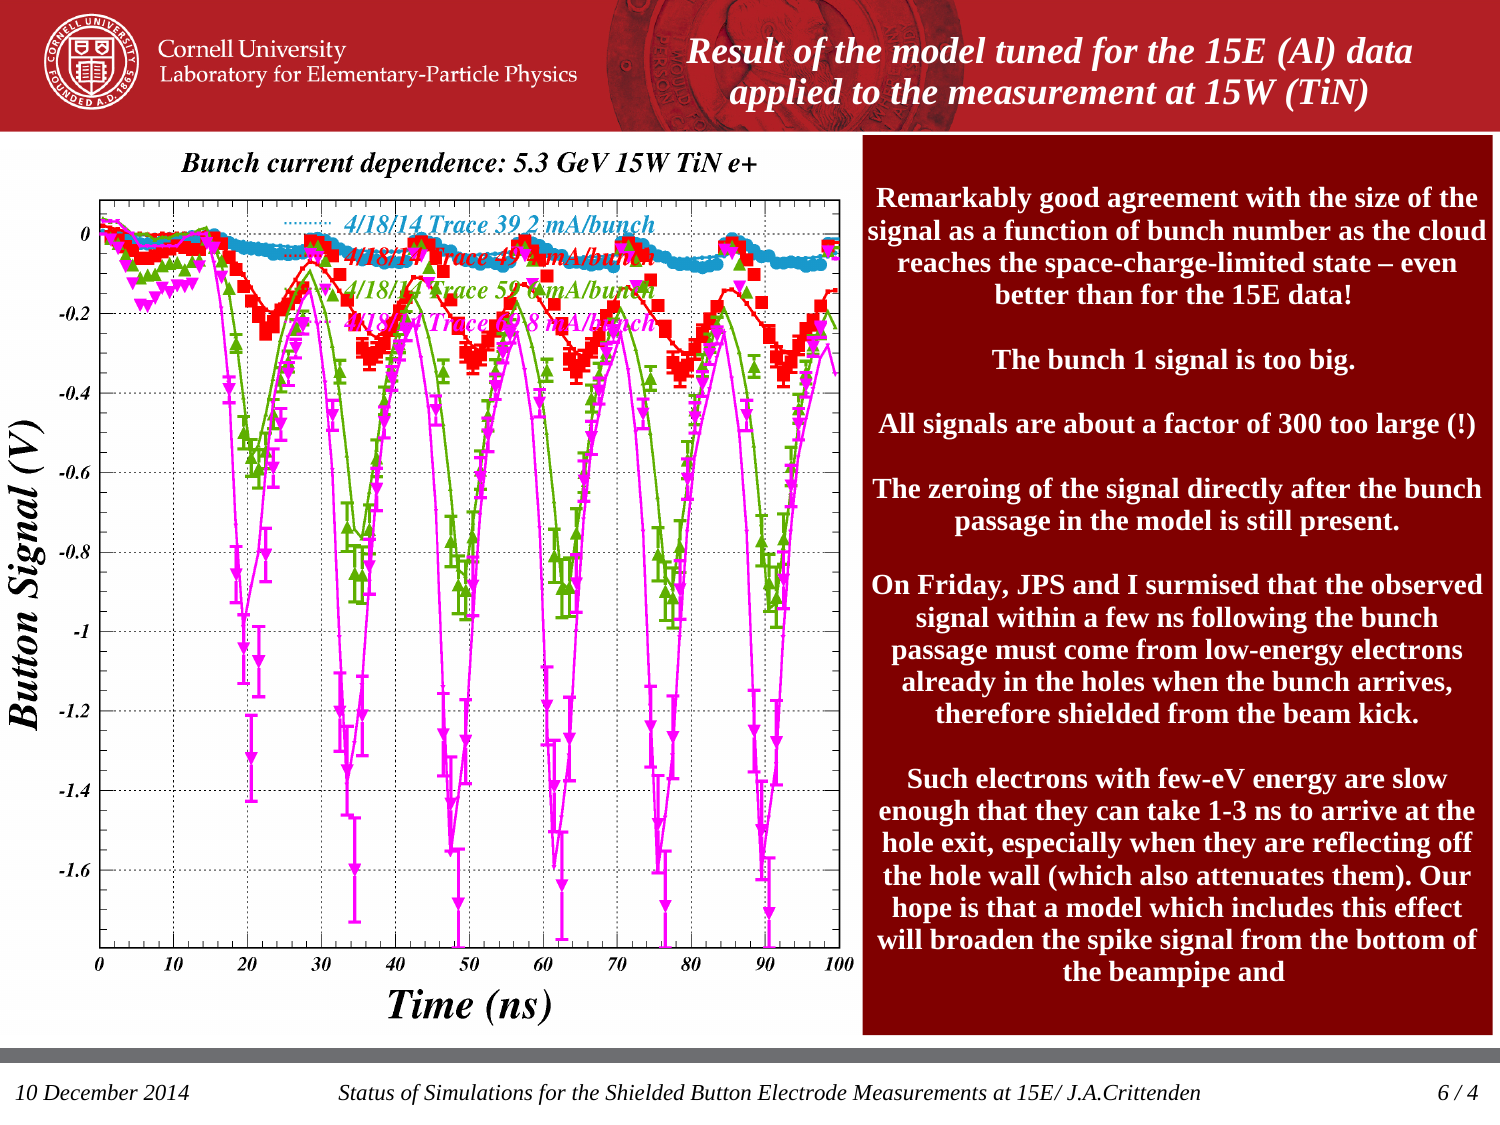

# Result of the model tuned for the 15E (Al) data applied to the measurement at 15W (TiN)
Remarkably good agreement with the size of the signal as a function of bunch number as the cloud reaches the space-charge-limited state – even better than for the 15E data!
The bunch 1 signal is too big.
All signals are about a factor of 300 too large (!)
The zeroing of the signal directly after the bunch passage in the model is still present.
On Friday, JPS and I surmised that the observed signal within a few ns following the bunch passage must come from low-energy electrons already in the holes when the bunch arrives, therefore shielded from the beam kick.
Such electrons with few-eV energy are slow enough that they can take 1-3 ns to arrive at the hole exit, especially when they are reflecting off the hole wall (which also attenuates them). Our hope is that a model which includes this effect will broaden the spike signal from the bottom of the beampipe and